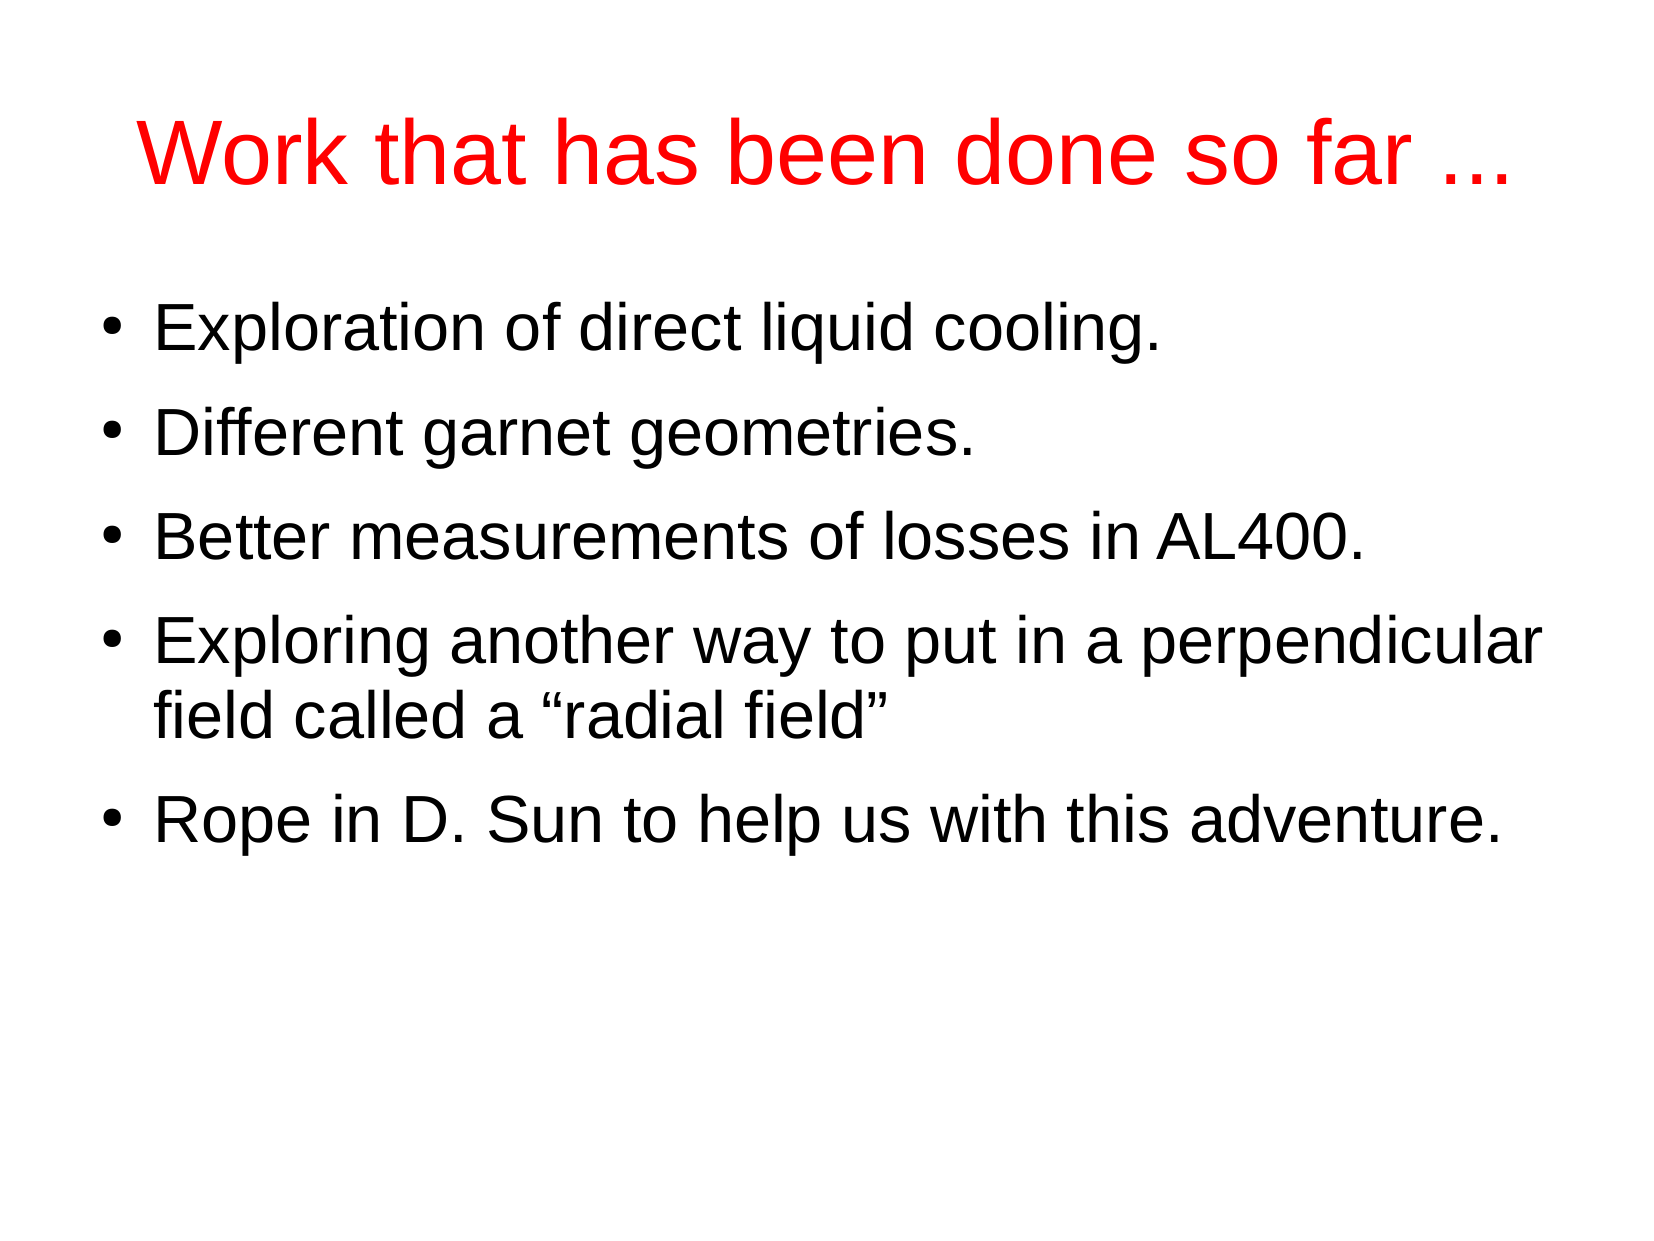

# Work that has been done so far ...
Exploration of direct liquid cooling.
Different garnet geometries.
Better measurements of losses in AL400.
Exploring another way to put in a perpendicular field called a “radial field”
Rope in D. Sun to help us with this adventure.